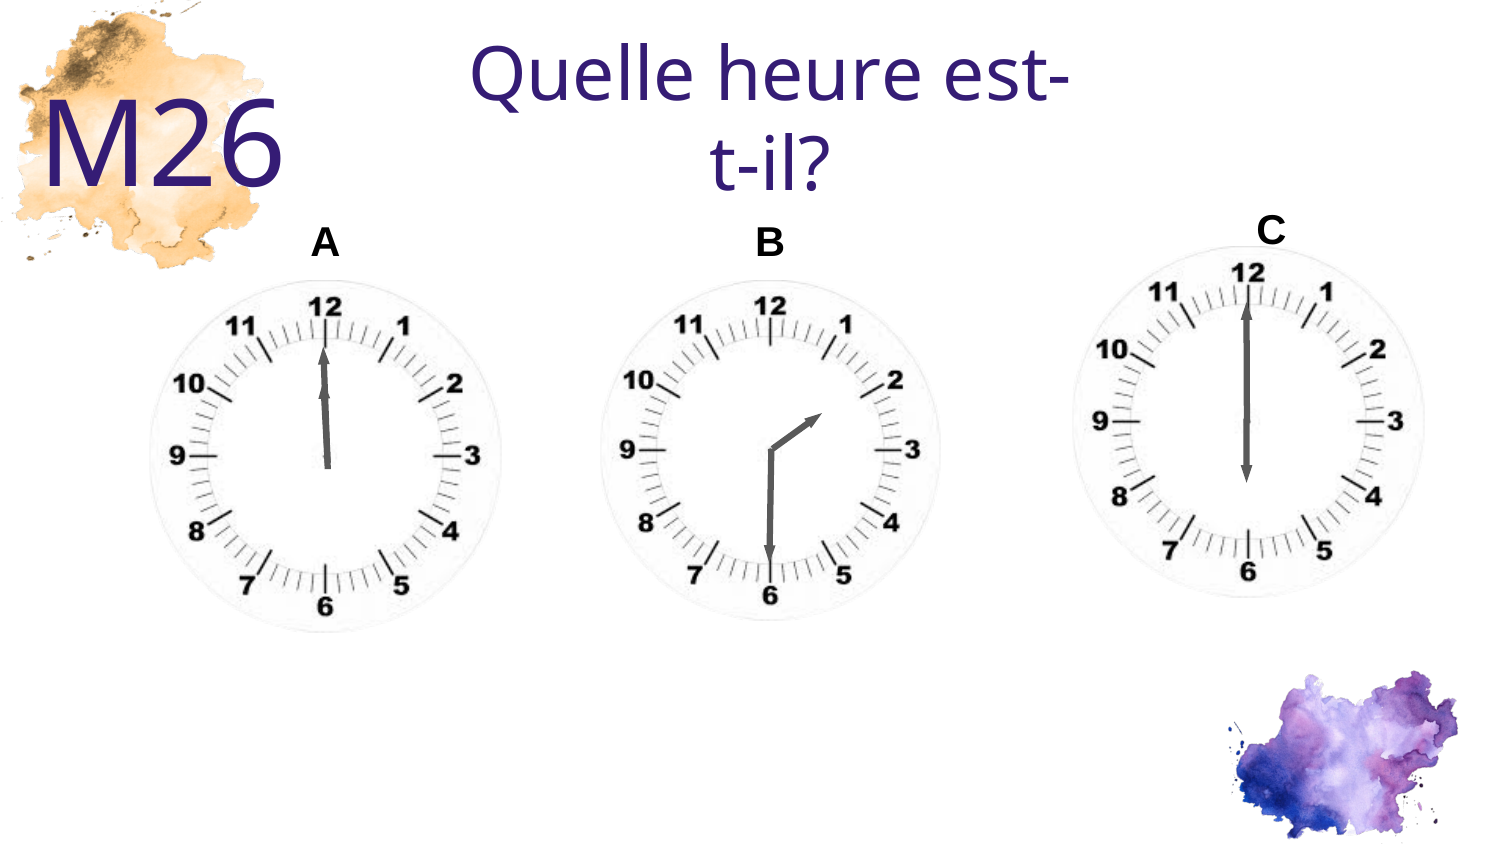

Quelle heure est-t-il?
M26
C
A
B